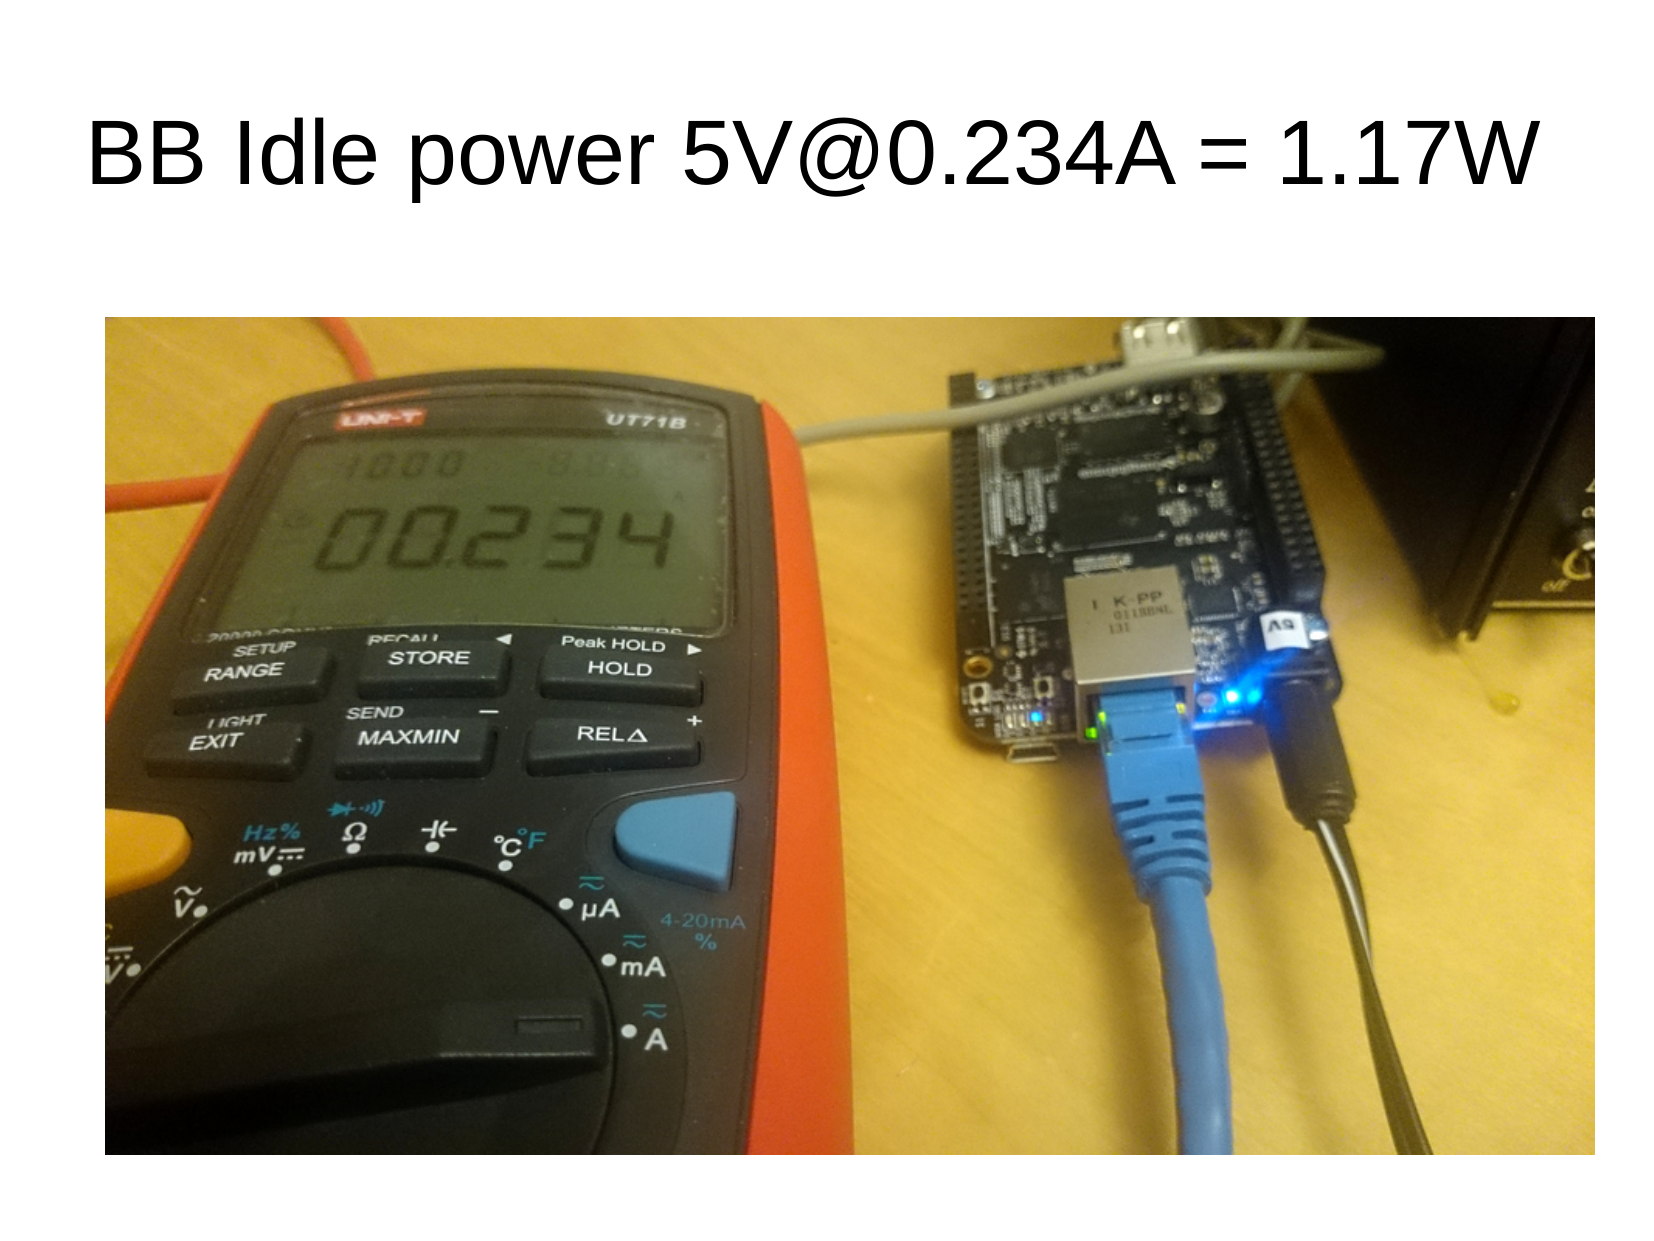

# BB Idle power 5V@0.234A = 1.17W